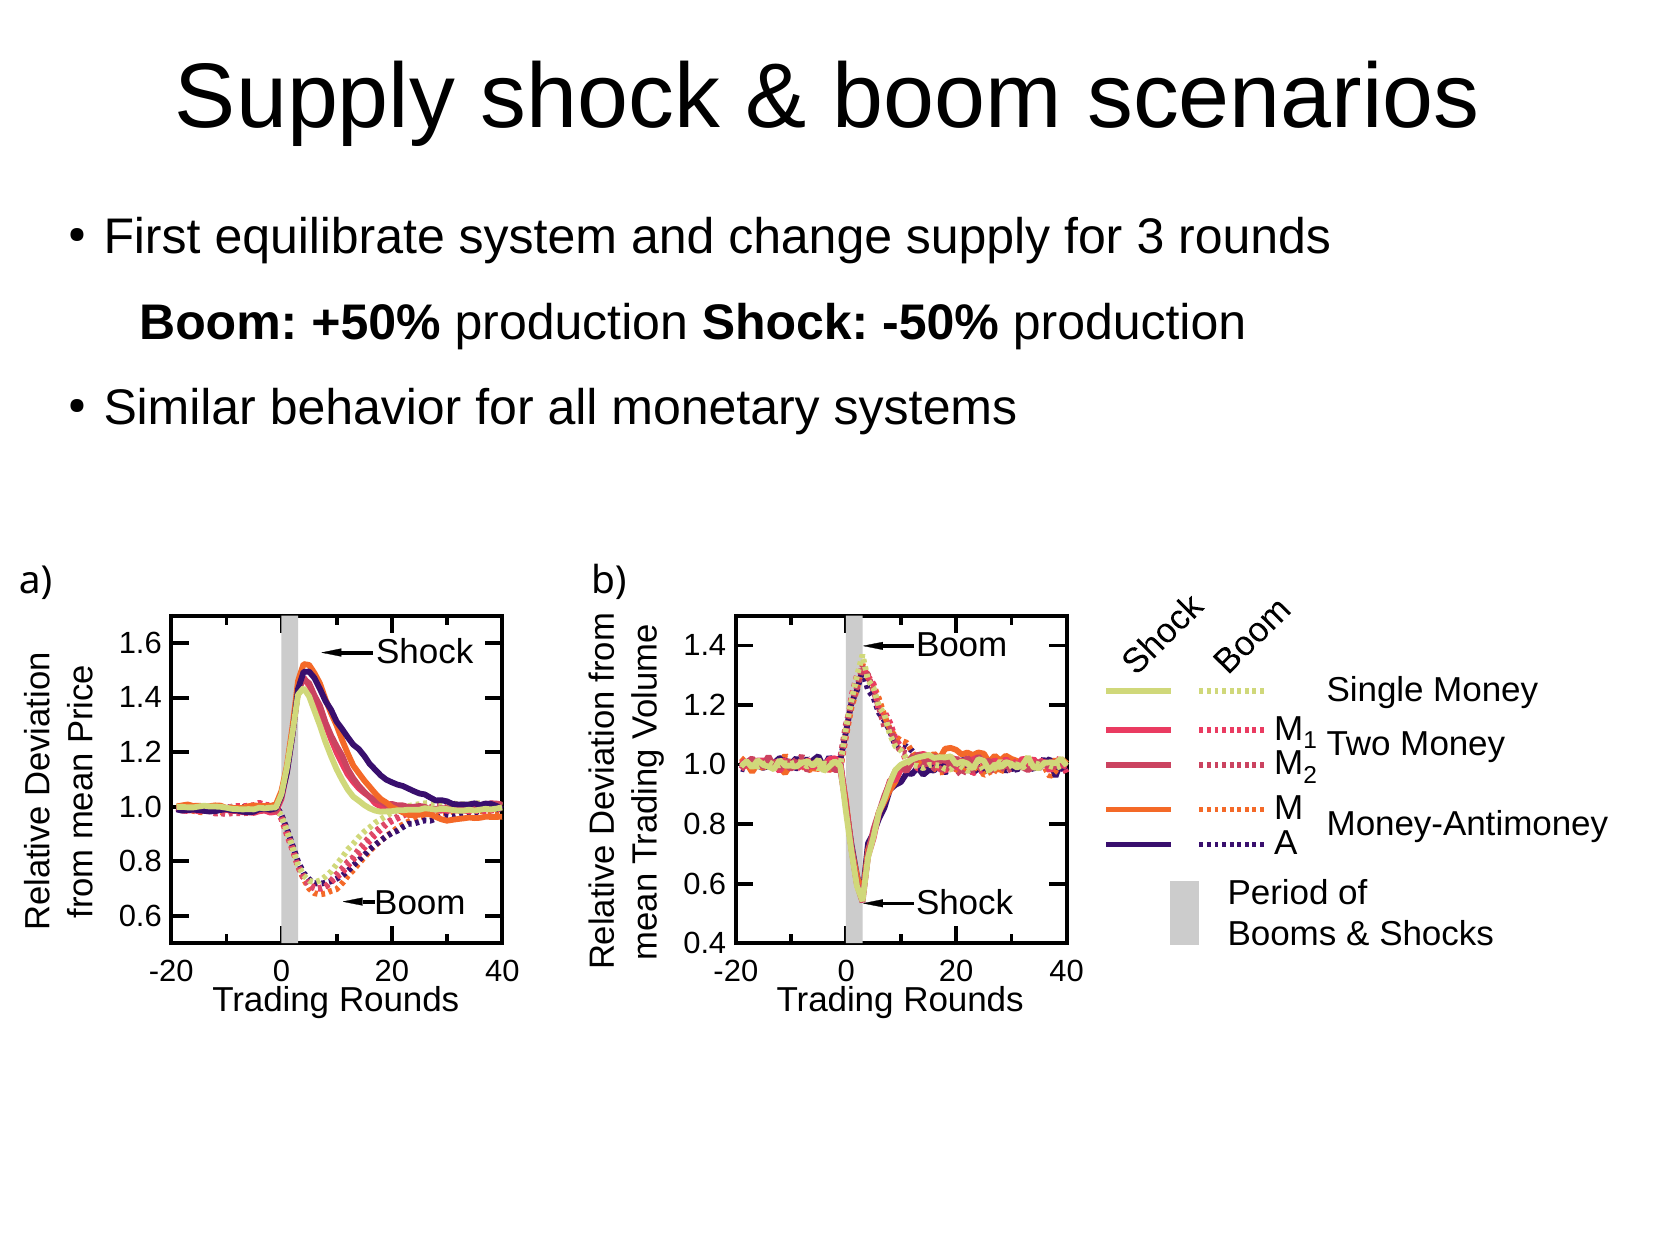

# Supply shock & boom scenarios
First equilibrate system and change supply for 3 rounds
Boom: +50% production Shock: -50% production
Similar behavior for all monetary systems